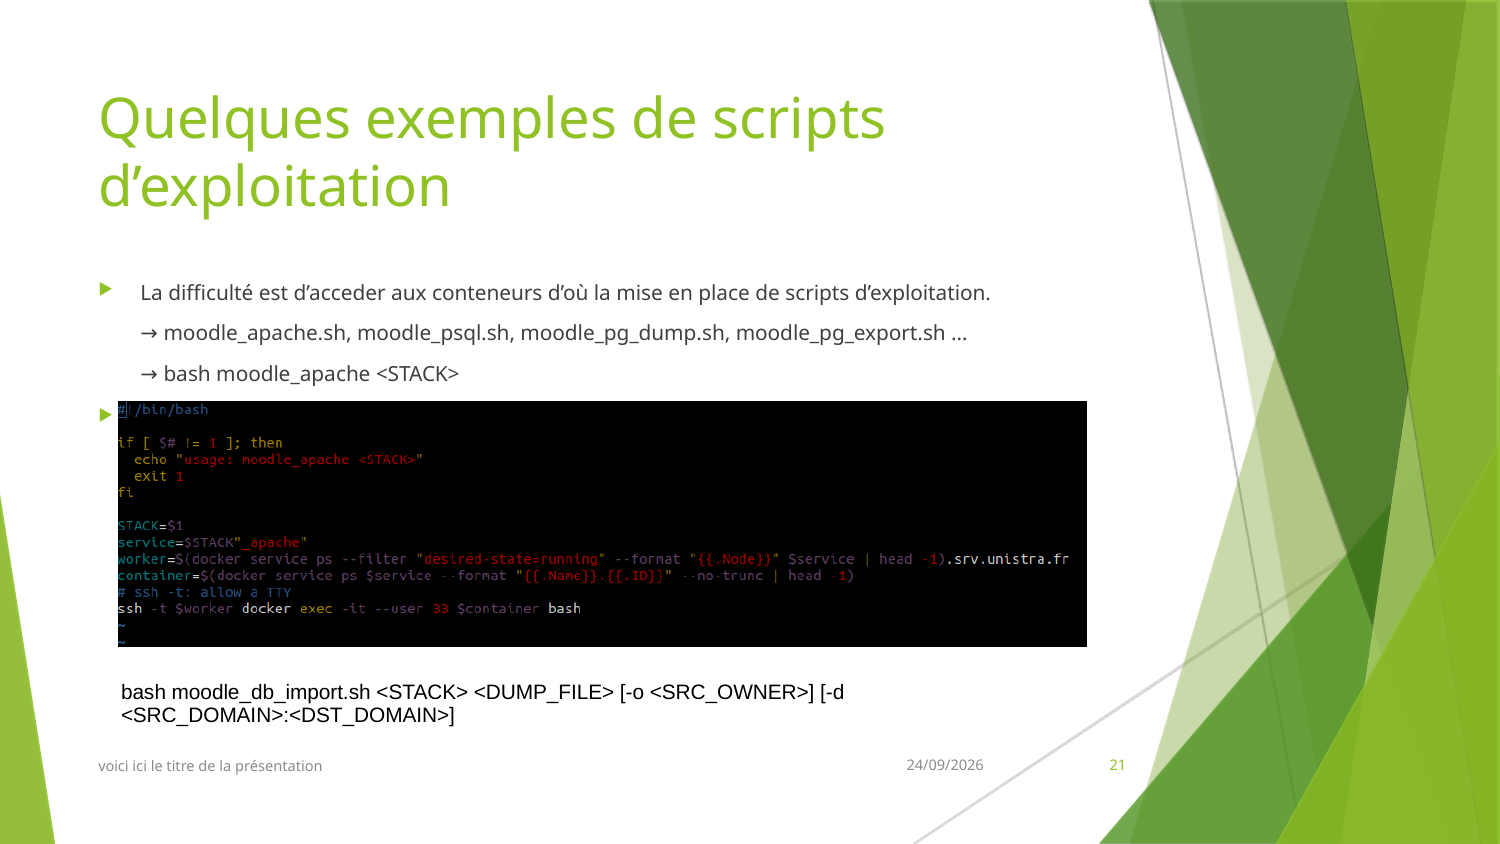

# Quelques exemples de scripts d’exploitation
La difficulté est d’acceder aux conteneurs d’où la mise en place de scripts d’exploitation.
→ moodle_apache.sh, moodle_psql.sh, moodle_pg_dump.sh, moodle_pg_export.sh …
→ bash moodle_apache <STACK>
-->
bash moodle_db_import.sh <STACK> <DUMP_FILE> [-o <SRC_OWNER>] [-d <SRC_DOMAIN>:<DST_DOMAIN>]
voici ici le titre de la présentation